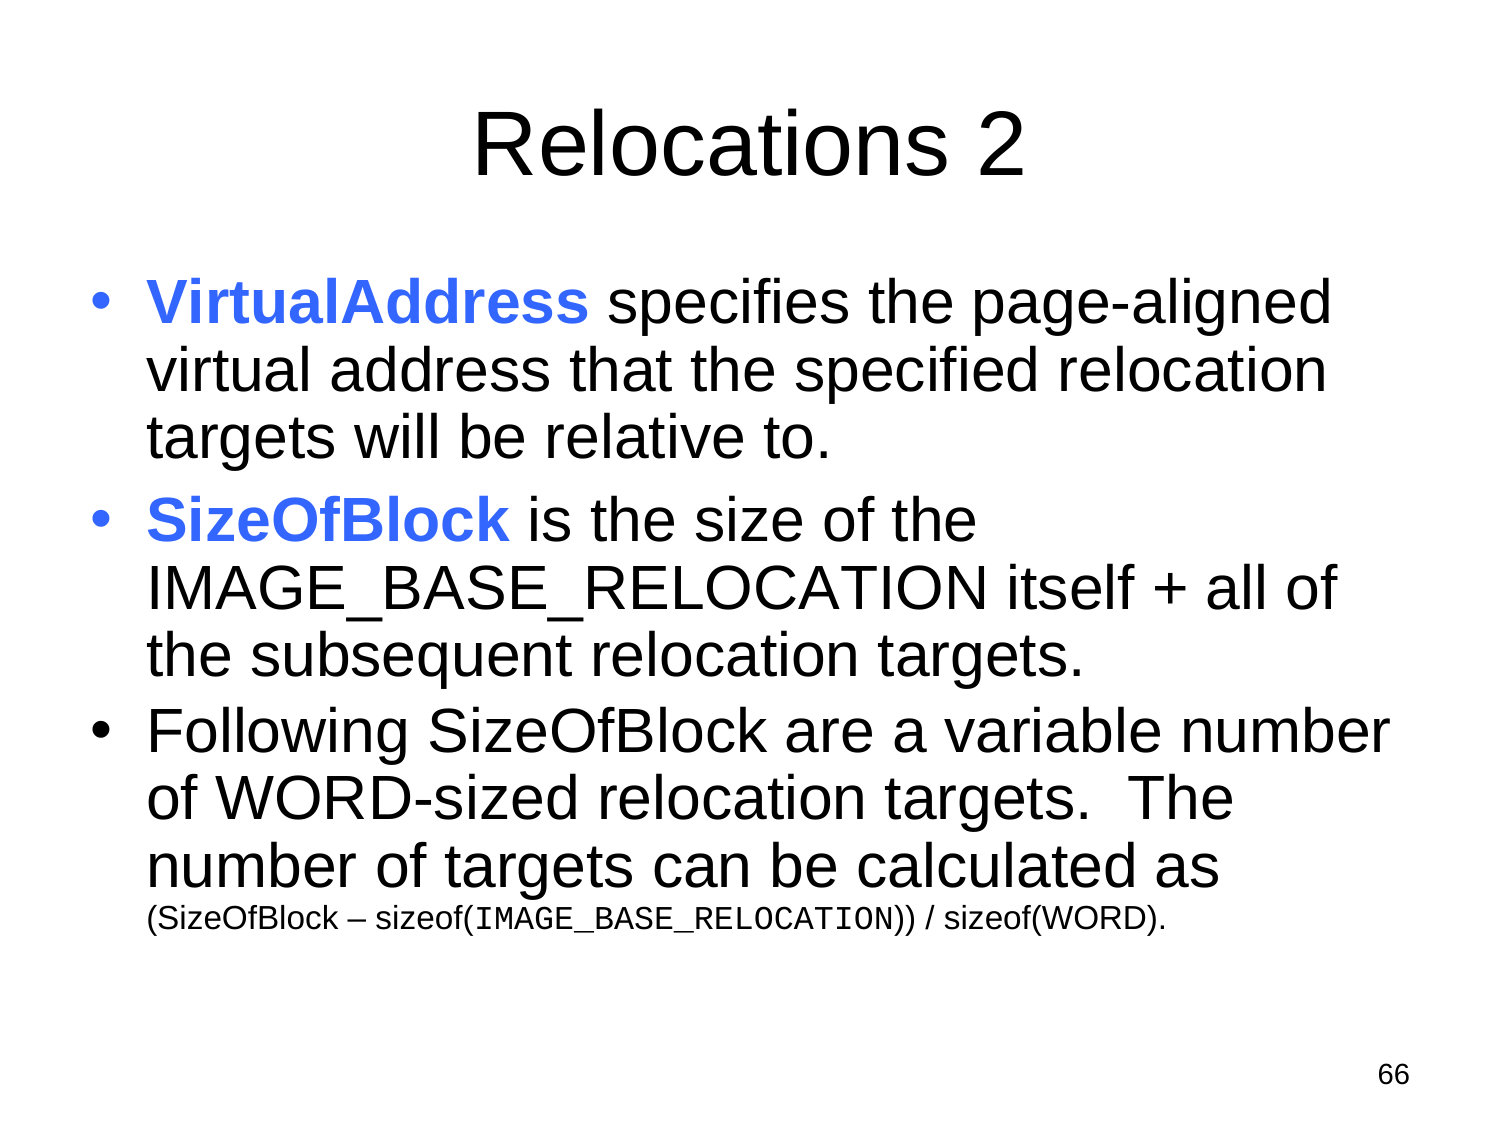

# Relocations 2
VirtualAddress specifies the page-aligned virtual address that the specified relocation targets will be relative to.
SizeOfBlock is the size of the IMAGE_BASE_RELOCATION itself + all of the subsequent relocation targets.
Following SizeOfBlock are a variable number of WORD-sized relocation targets. The number of targets can be calculated as (SizeOfBlock – sizeof(IMAGE_BASE_RELOCATION)) / sizeof(WORD).